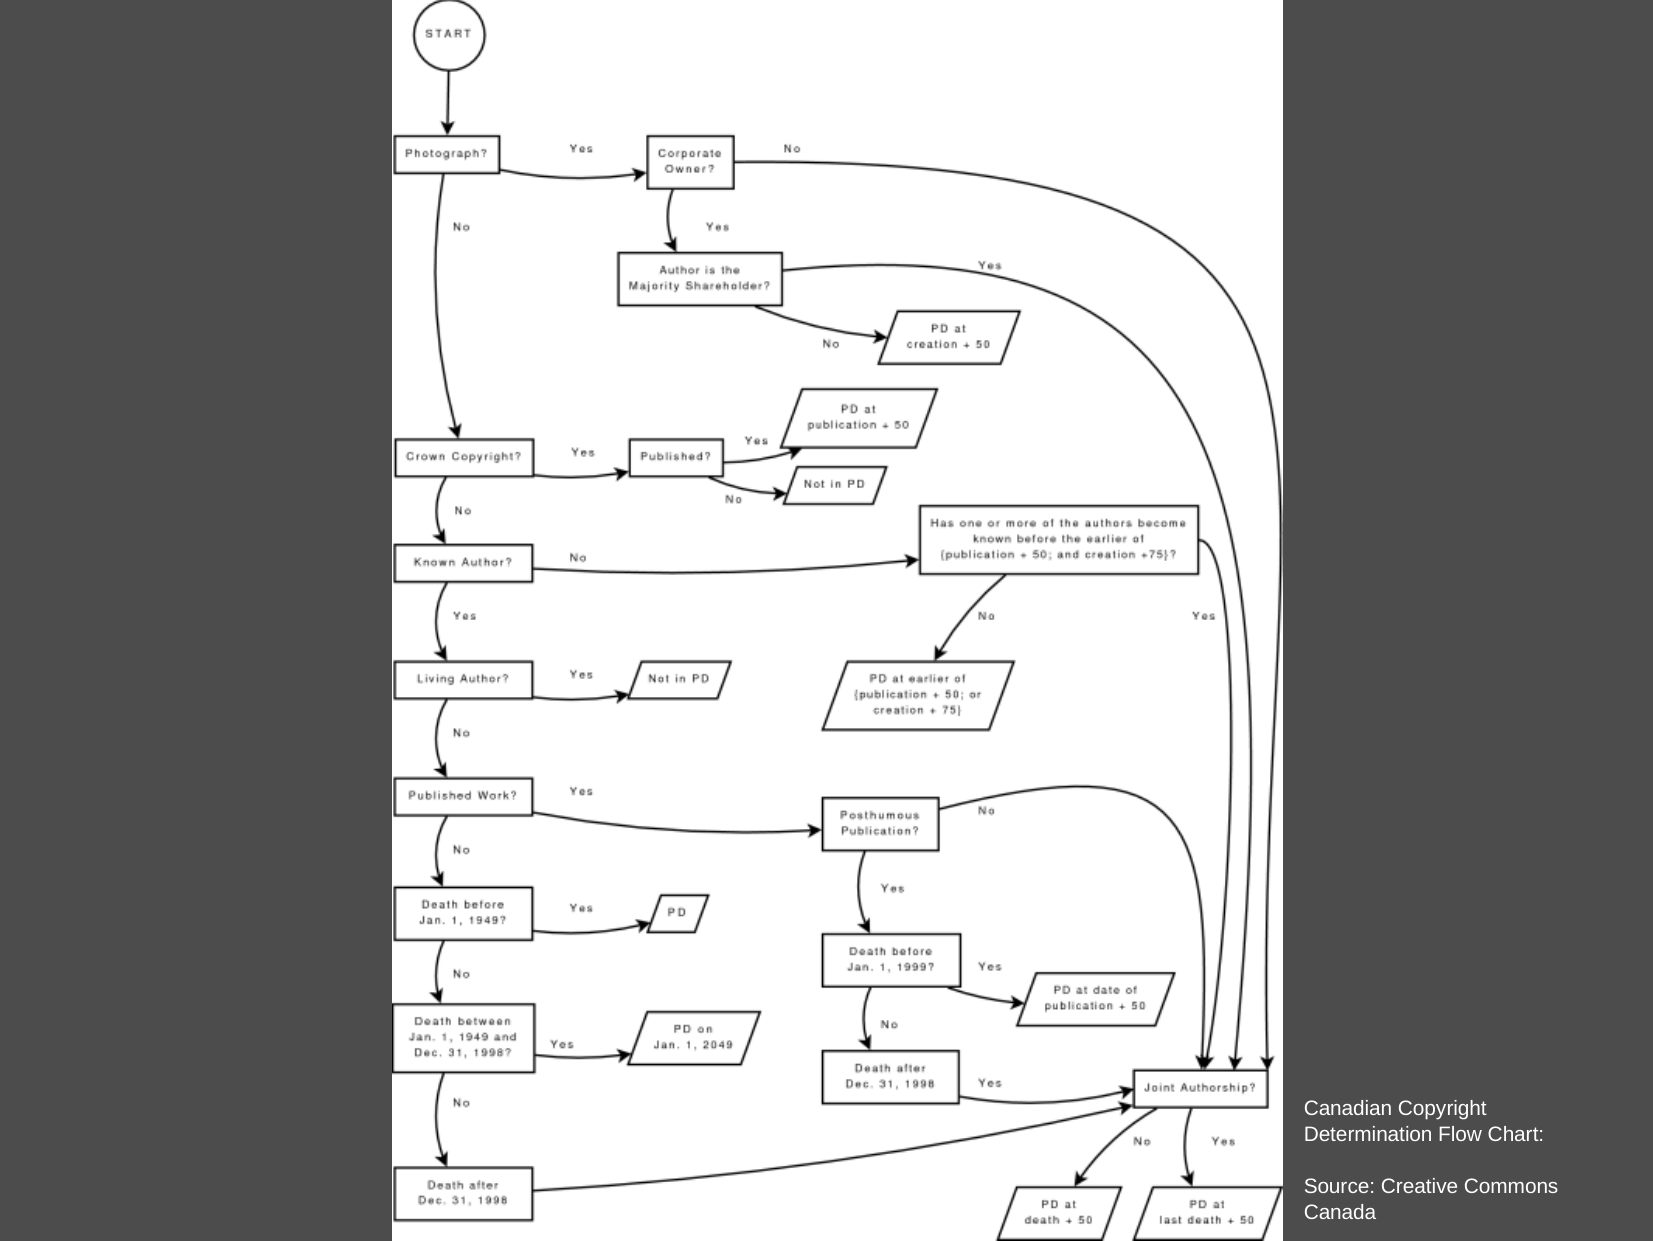

Canadian Copyright Determination Flow Chart:
Source: Creative Commons Canada